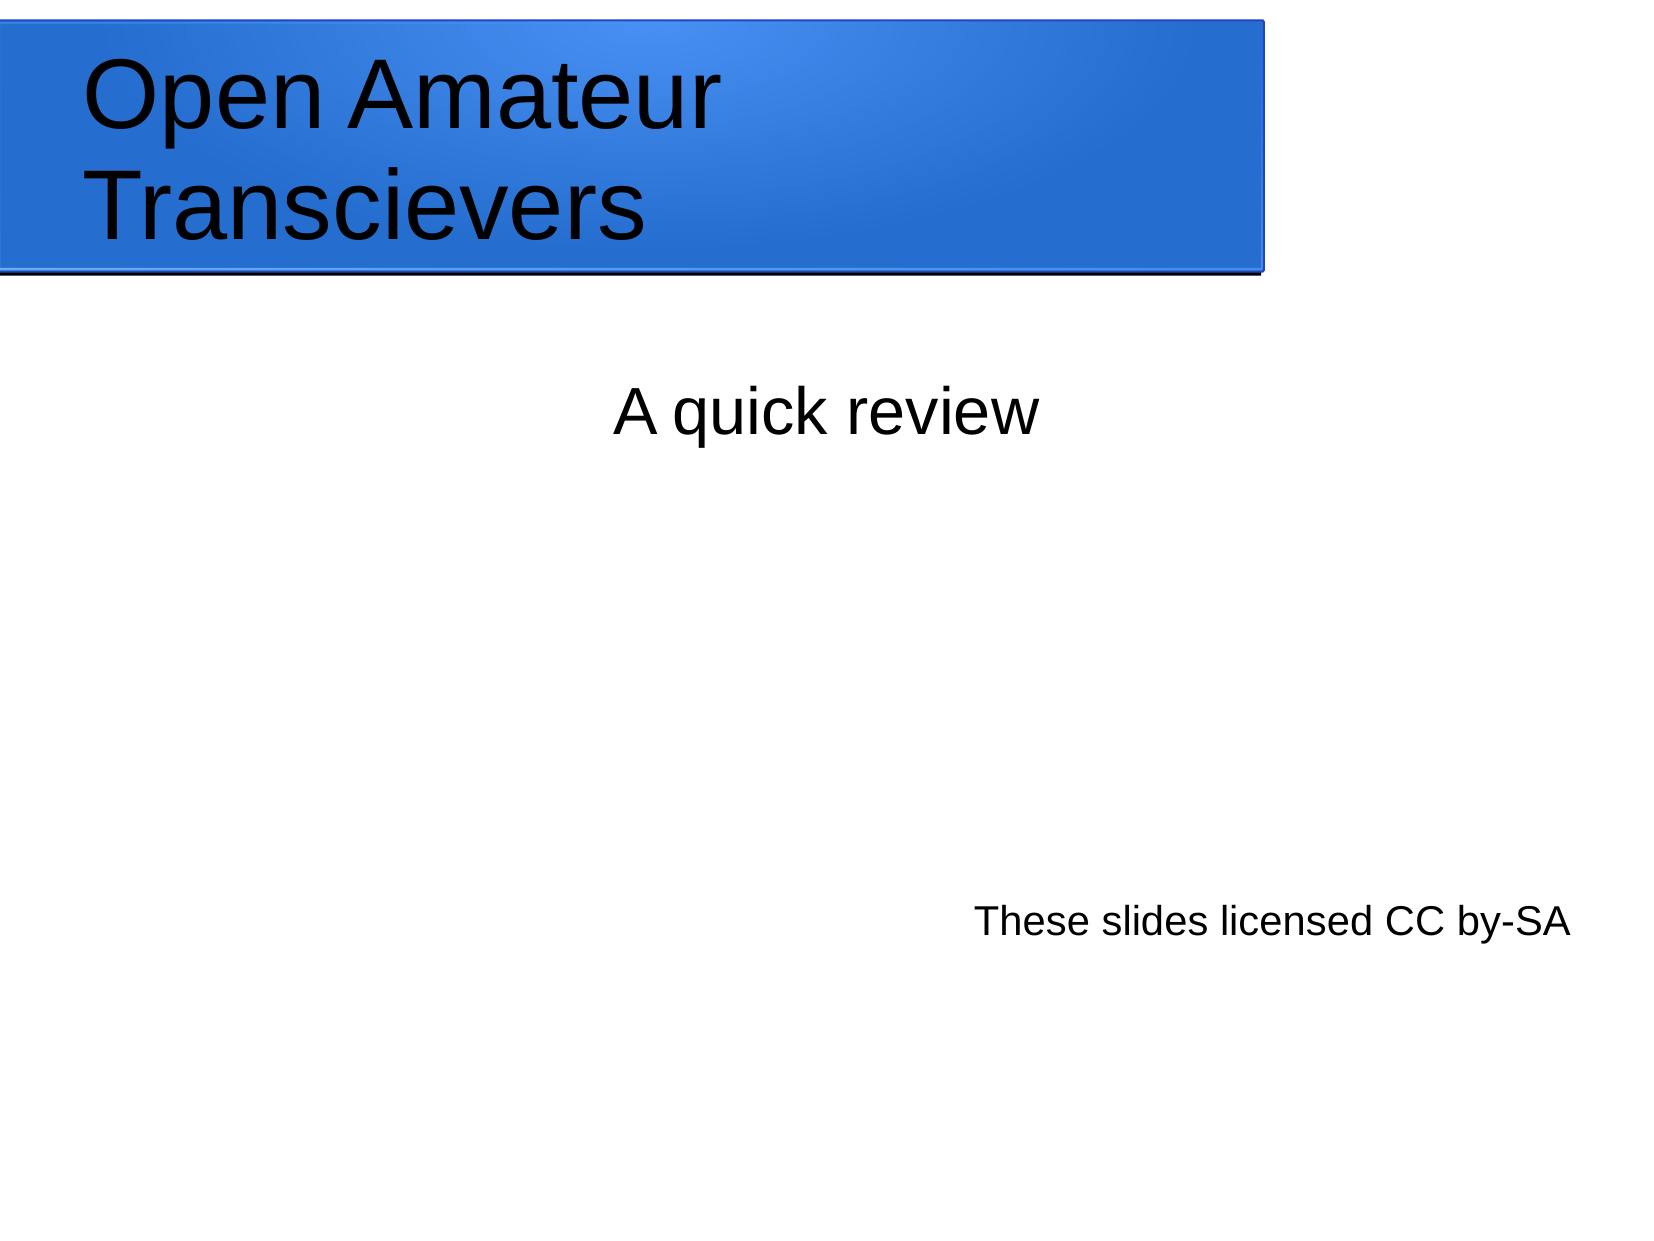

# Open Amateur Transcievers
A quick review
These slides licensed CC by-SA